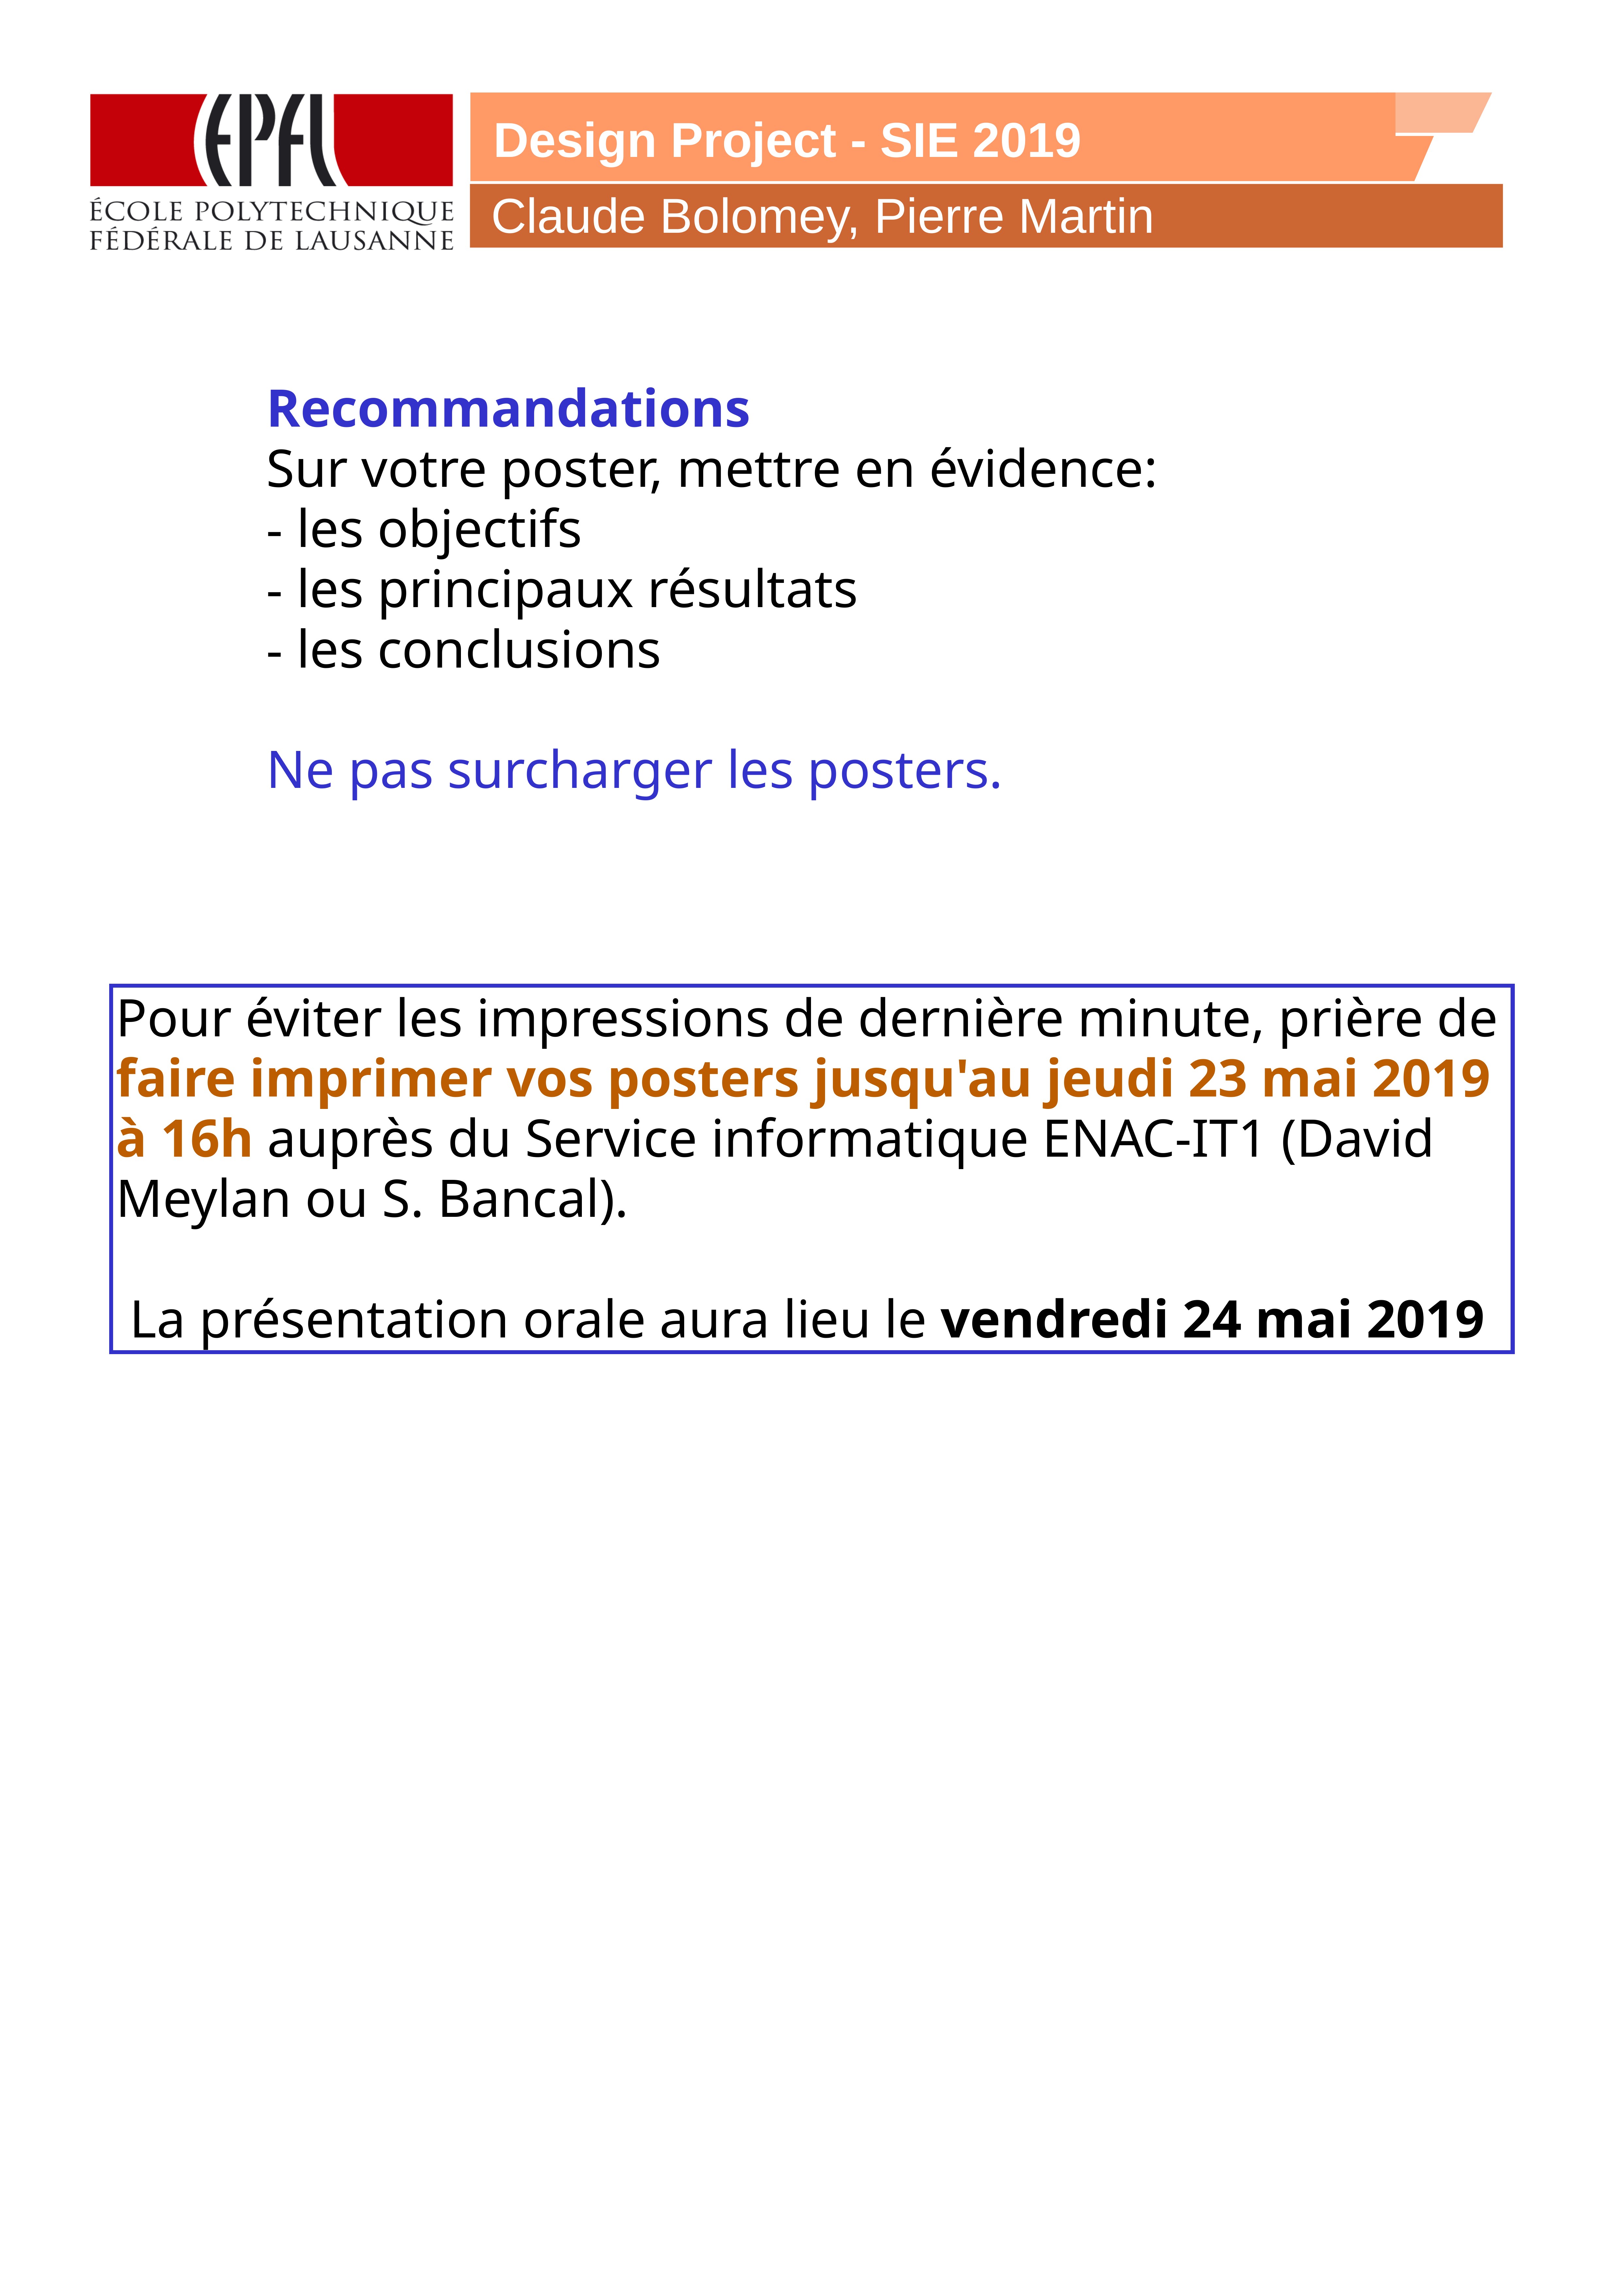

Claude Bolomey, Pierre Martin
Recommandations
Sur votre poster, mettre en évidence:
 les objectifs
 les principaux résultats
 les conclusions
Ne pas surcharger les posters.surcharger le poster.
Pour éviter les impressions de dernière minute, prière de faire imprimer vos posters jusqu'au jeudi 23 mai 2019 à 16h auprès du Service informatique ENAC-IT1 (David Meylan ou S. Bancal).
La présentation orale aura lieu le vendredi 24 mai 2019